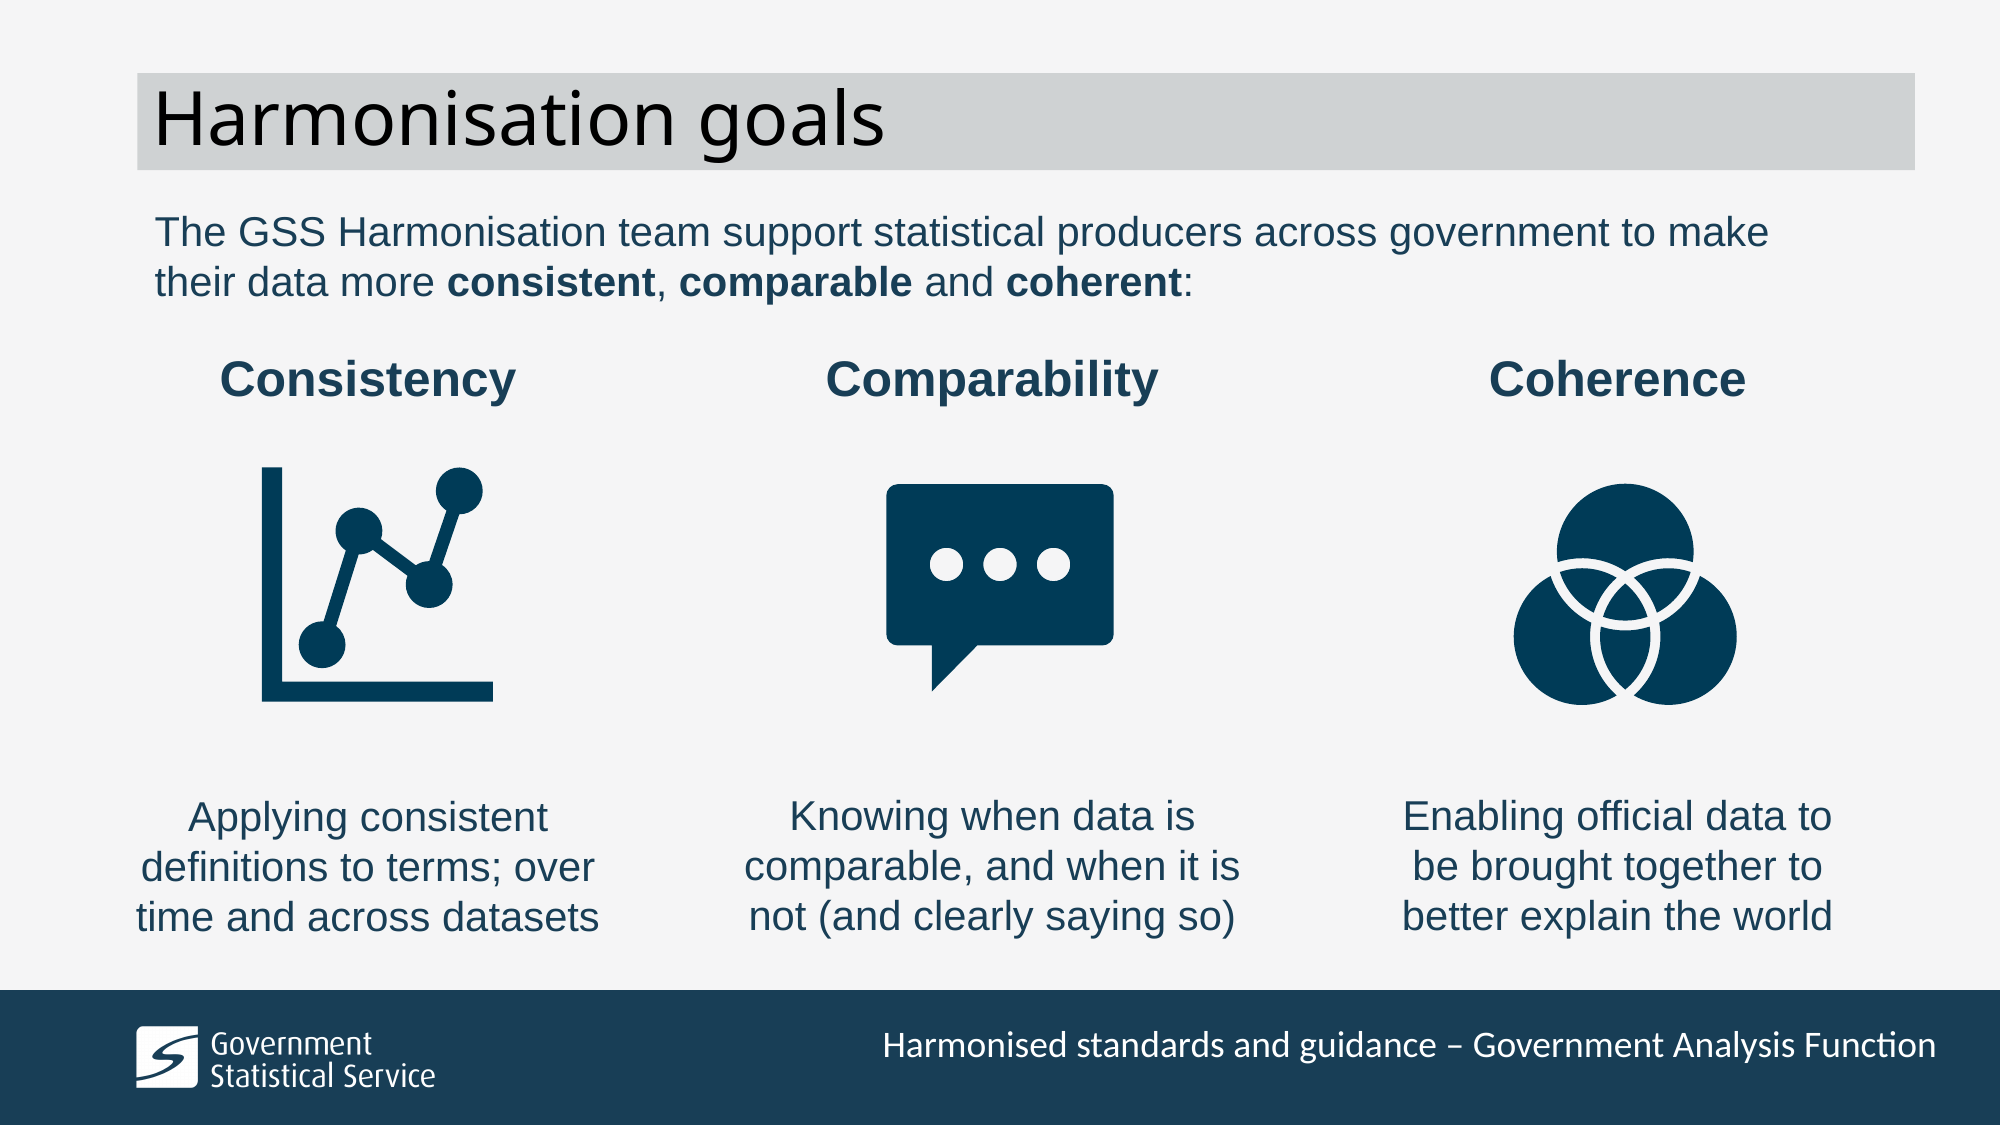

Harmonisation goals
The GSS Harmonisation team support statistical producers across government to make their data more consistent, comparable and coherent:
Consistency
Comparability
Coherence
Knowing when data is comparable, and when it is not (and clearly saying so)
Enabling official data to be brought together to better explain the world
Applying consistent definitions to terms; over time and across datasets
Harmonised standards and guidance – Government Analysis Function